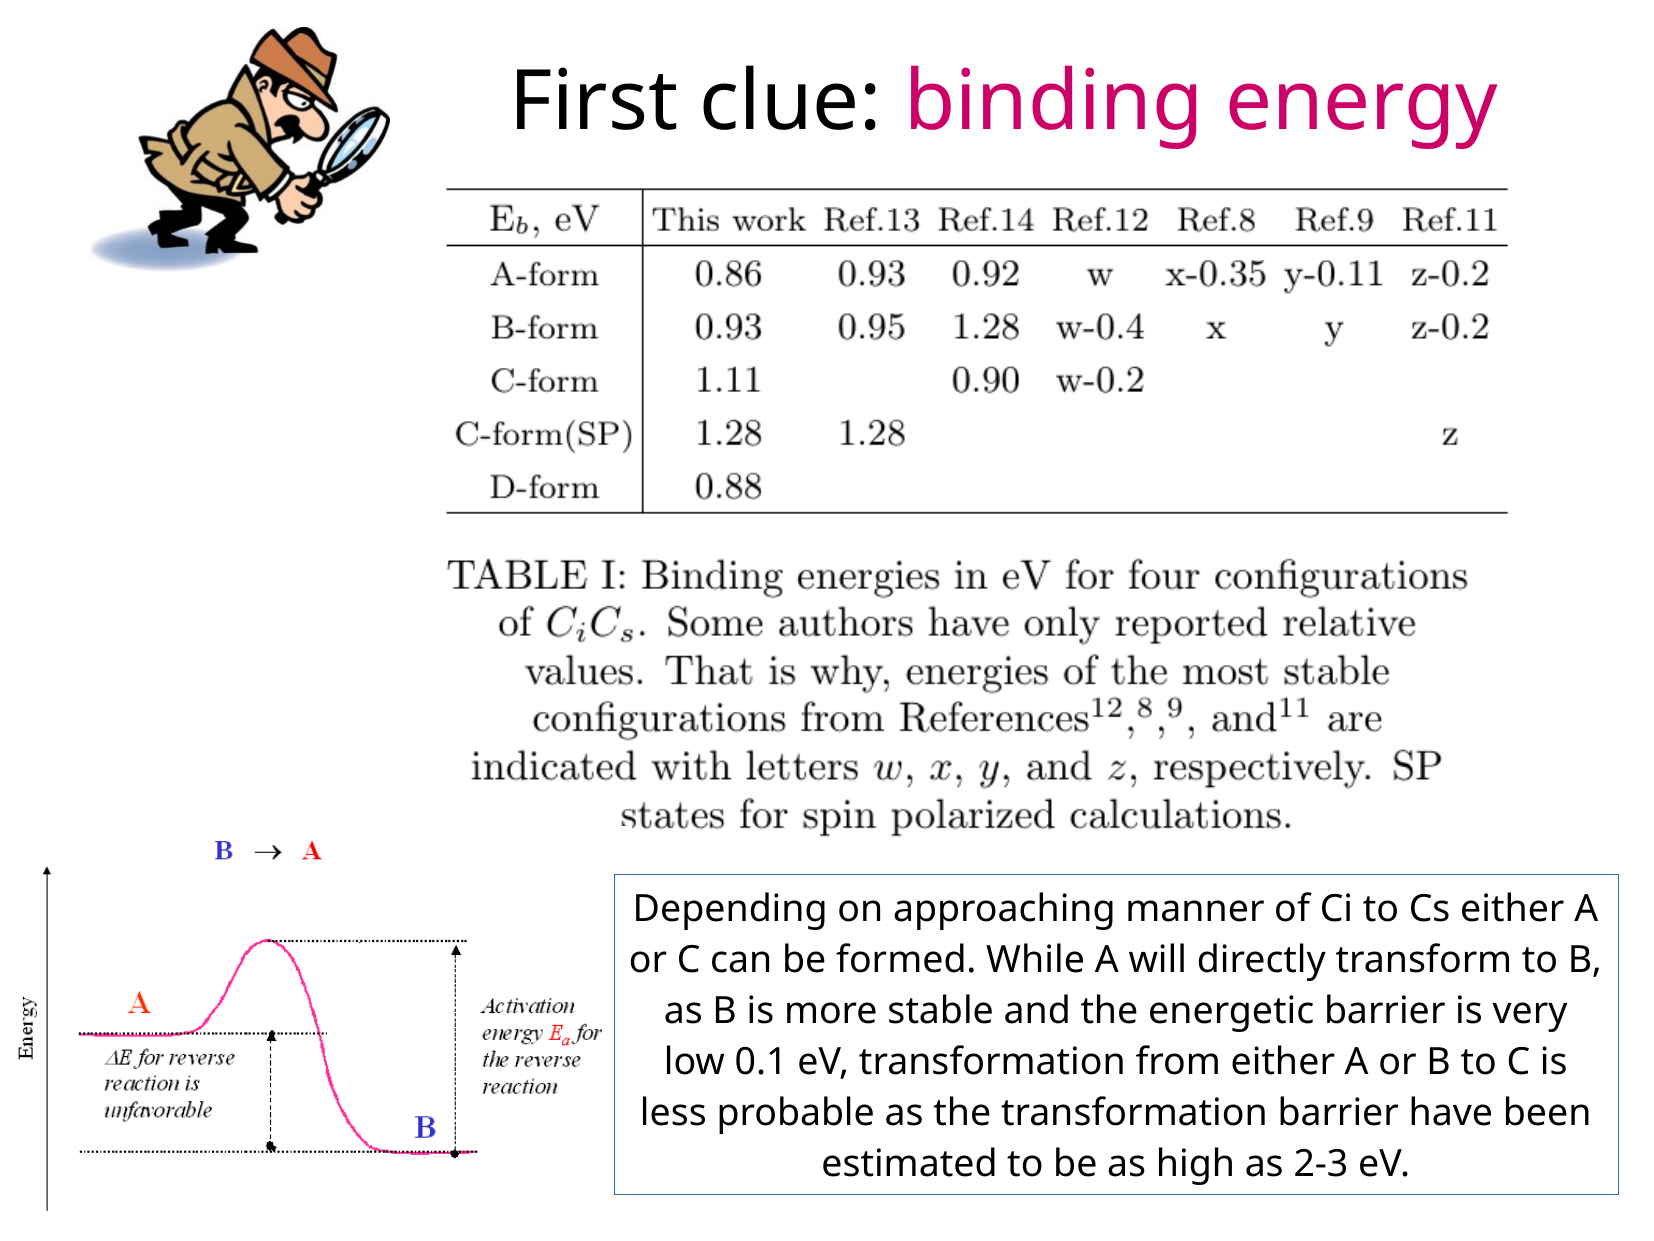

# First clue: binding energy
Depending on approaching manner of Ci to Cs either A or C can be formed. While A will directly transform to B, as B is more stable and the energetic barrier is very low 0.1 eV, transformation from either A or B to C is less probable as the transformation barrier have been estimated to be as high as 2-3 eV.